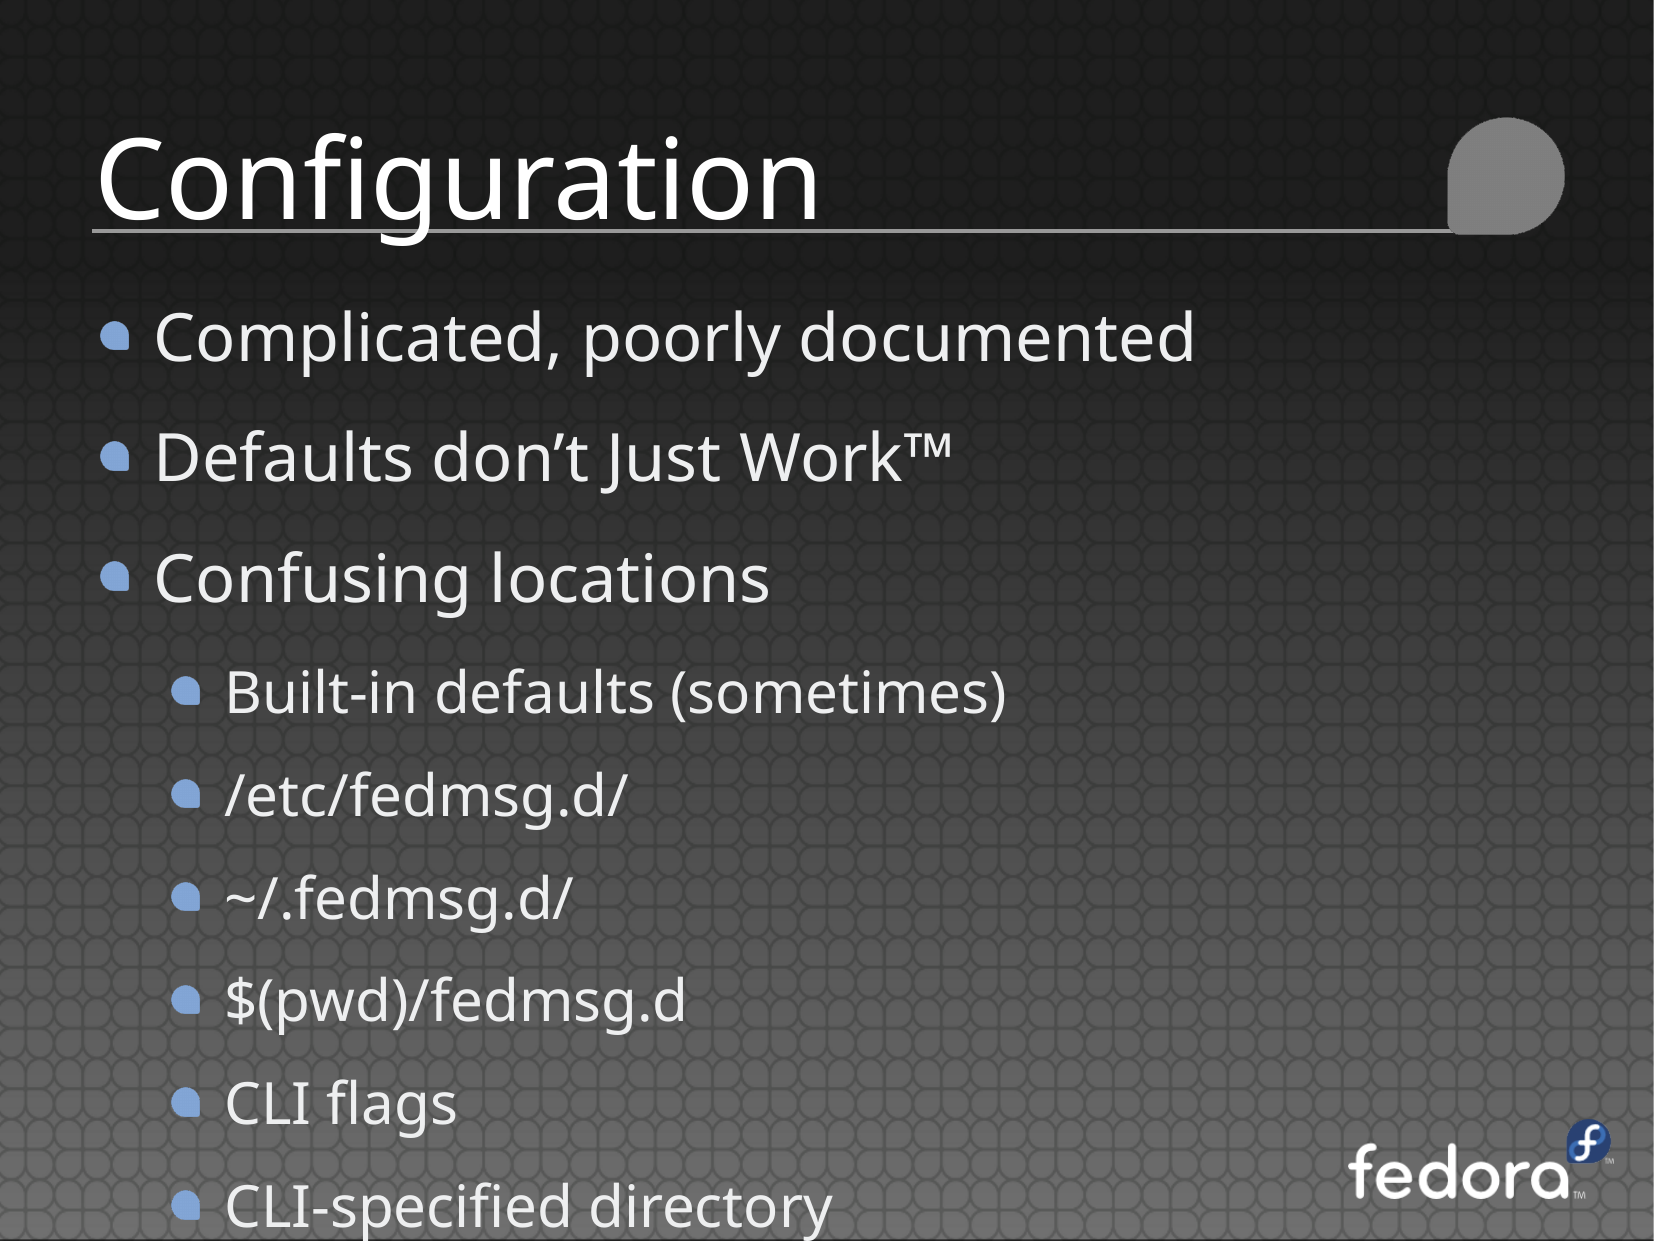

Configuration
# Complicated, poorly documented
Defaults don’t Just Work™
Confusing locations
Built-in defaults (sometimes)
/etc/fedmsg.d/
~/.fedmsg.d/
$(pwd)/fedmsg.d
CLI flags
CLI-specified directory